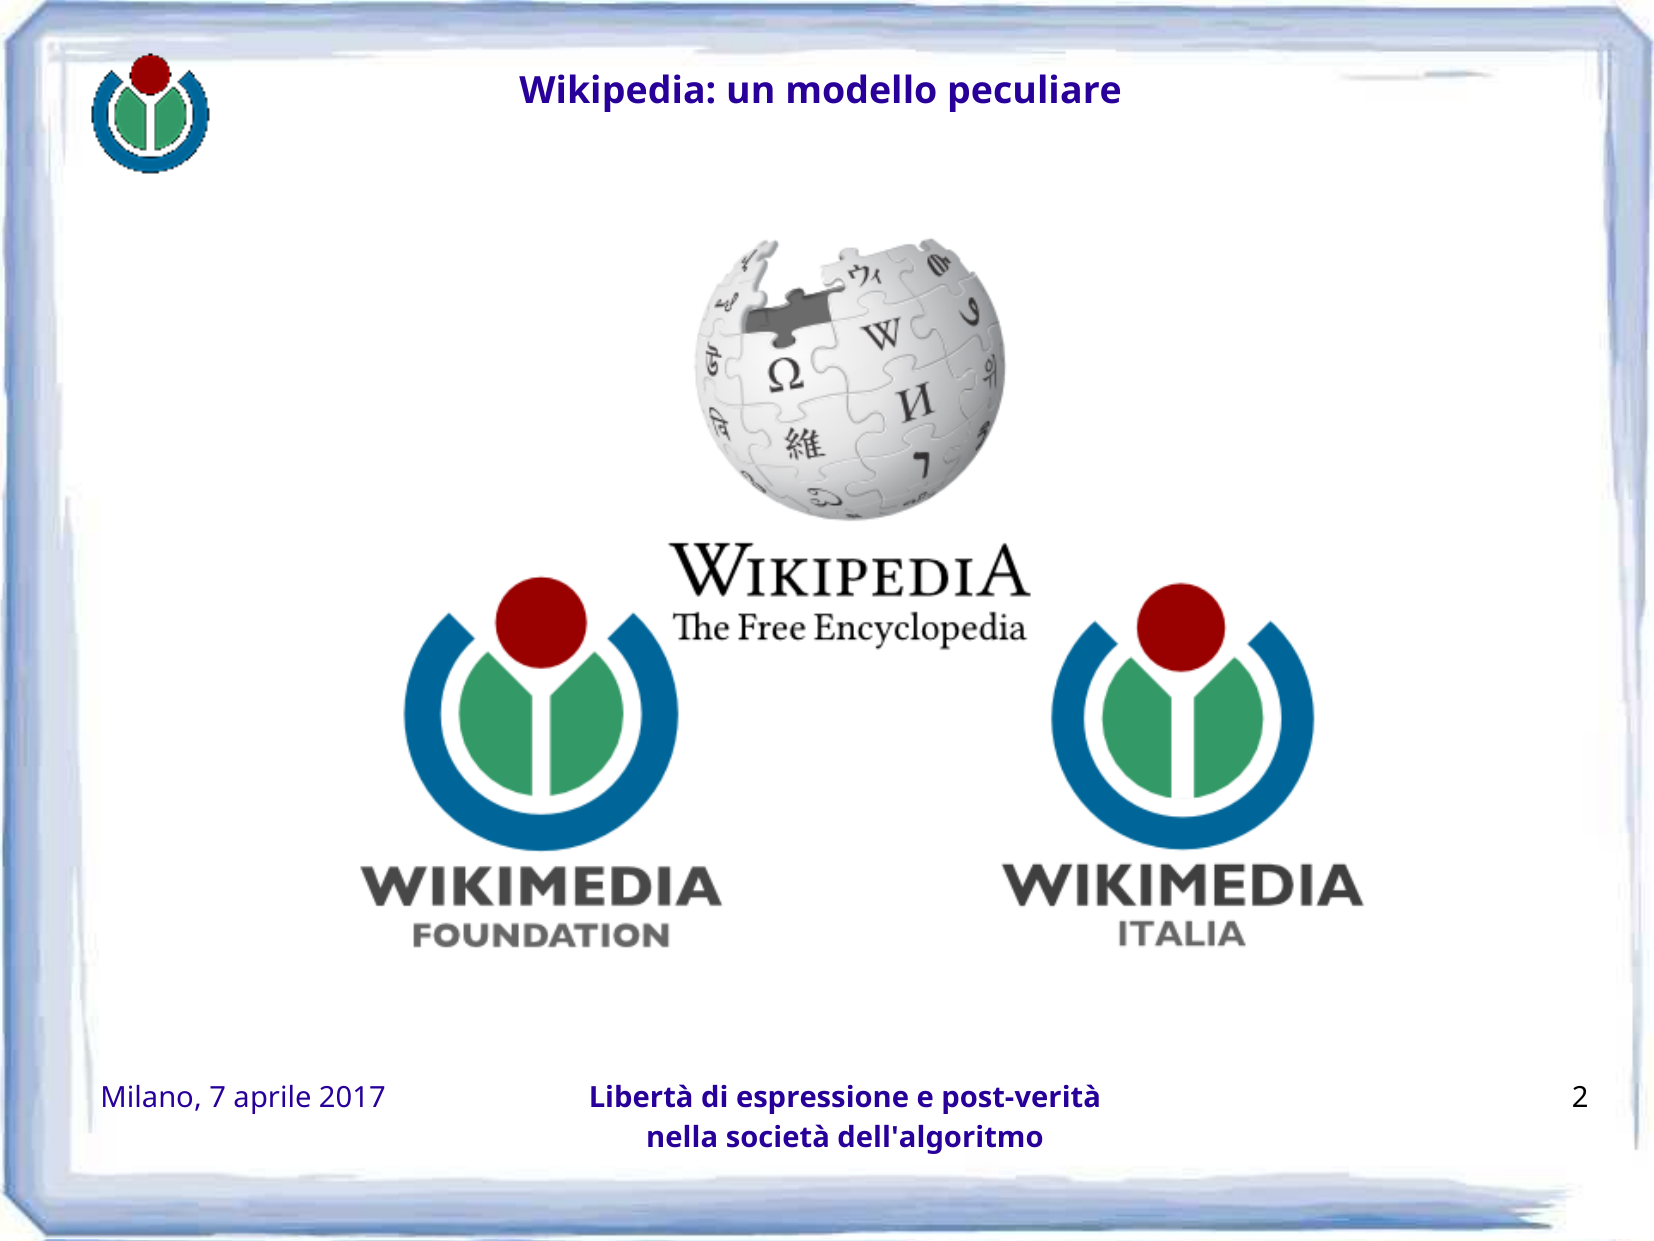

# Wikipedia: un modello peculiare
26 marzo 2010
EVPSI, Torino
2